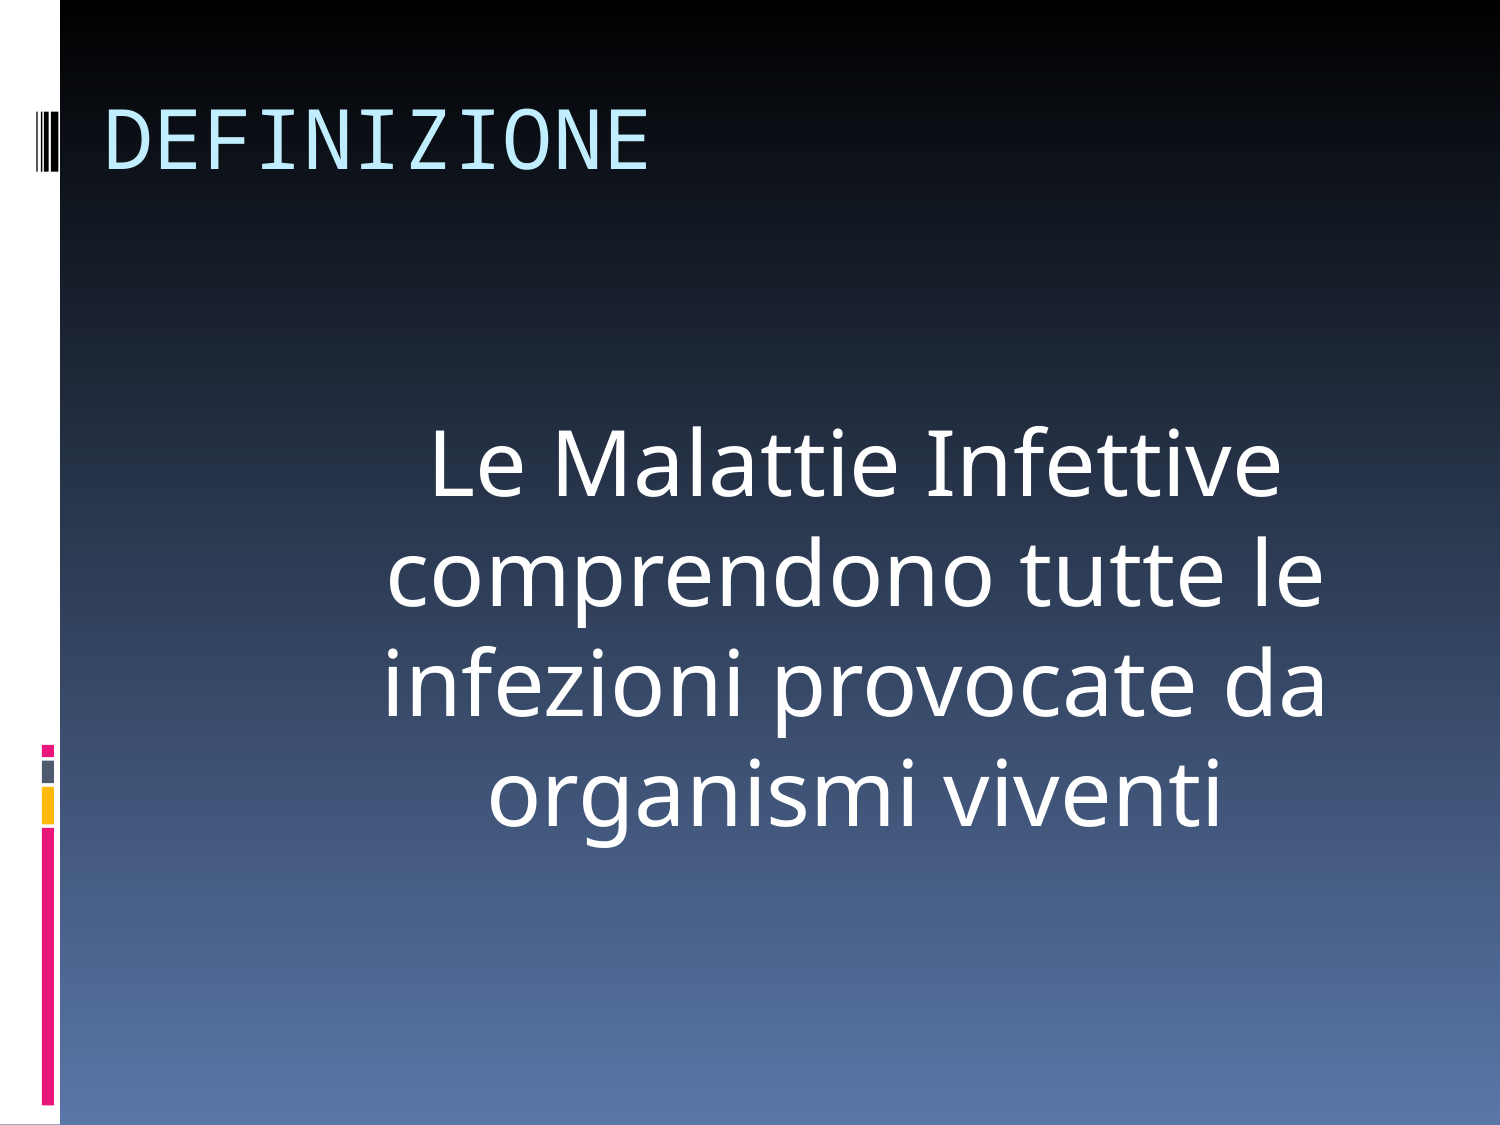

# DEFINIZIONE
Le Malattie Infettive comprendono tutte le infezioni provocate da organismi viventi